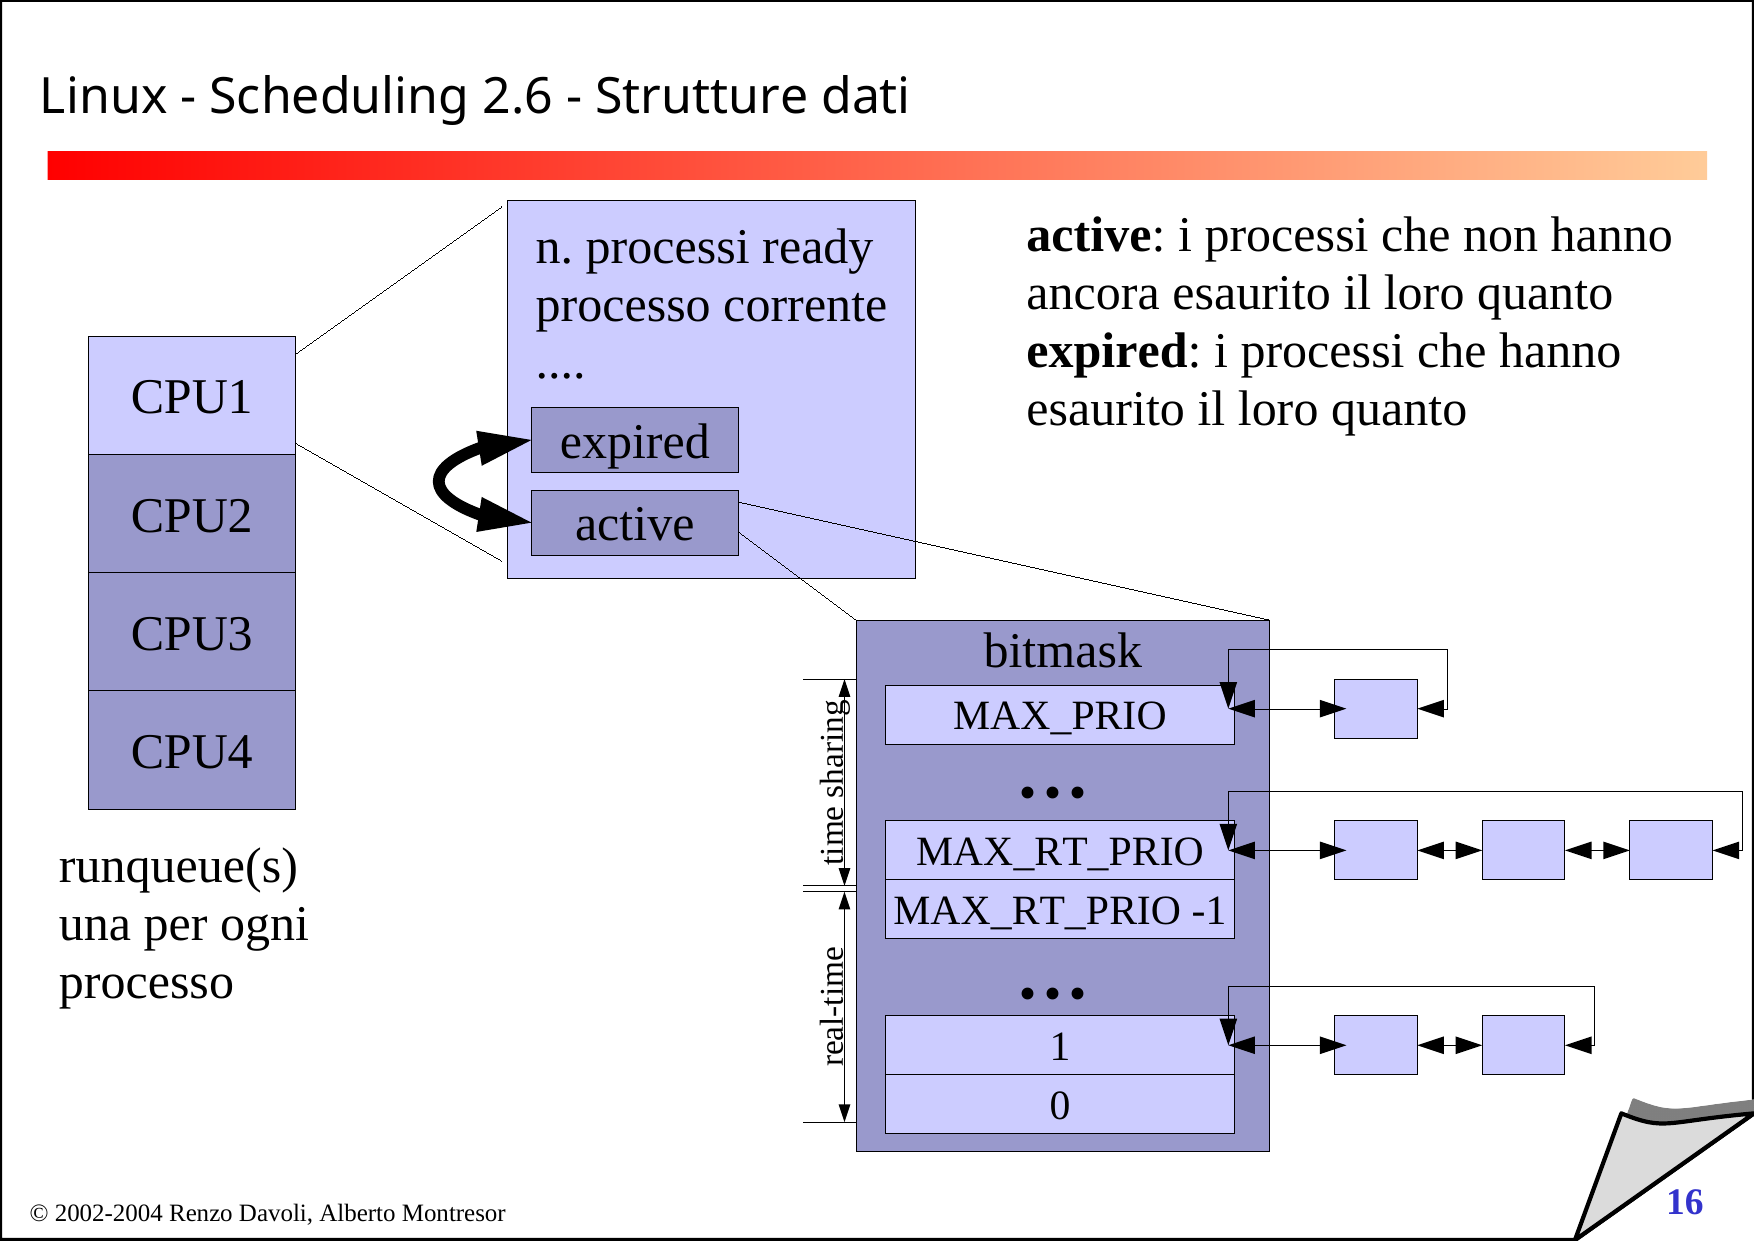

# Linux - Scheduling 2.6 - Strutture dati
n. processi ready
processo corrente
....
active: i processi che non hanno
ancora esaurito il loro quanto
expired: i processi che hanno
esaurito il loro quanto
CPU1
expired
runqueue
CPU2
active
CPU3
bitmask
MAX_PRIO
CPU4
...
MAX_RT_PRIO
runqueue(s)
una per ogni
processo
MAX_RT_PRIO -1
...
1
0